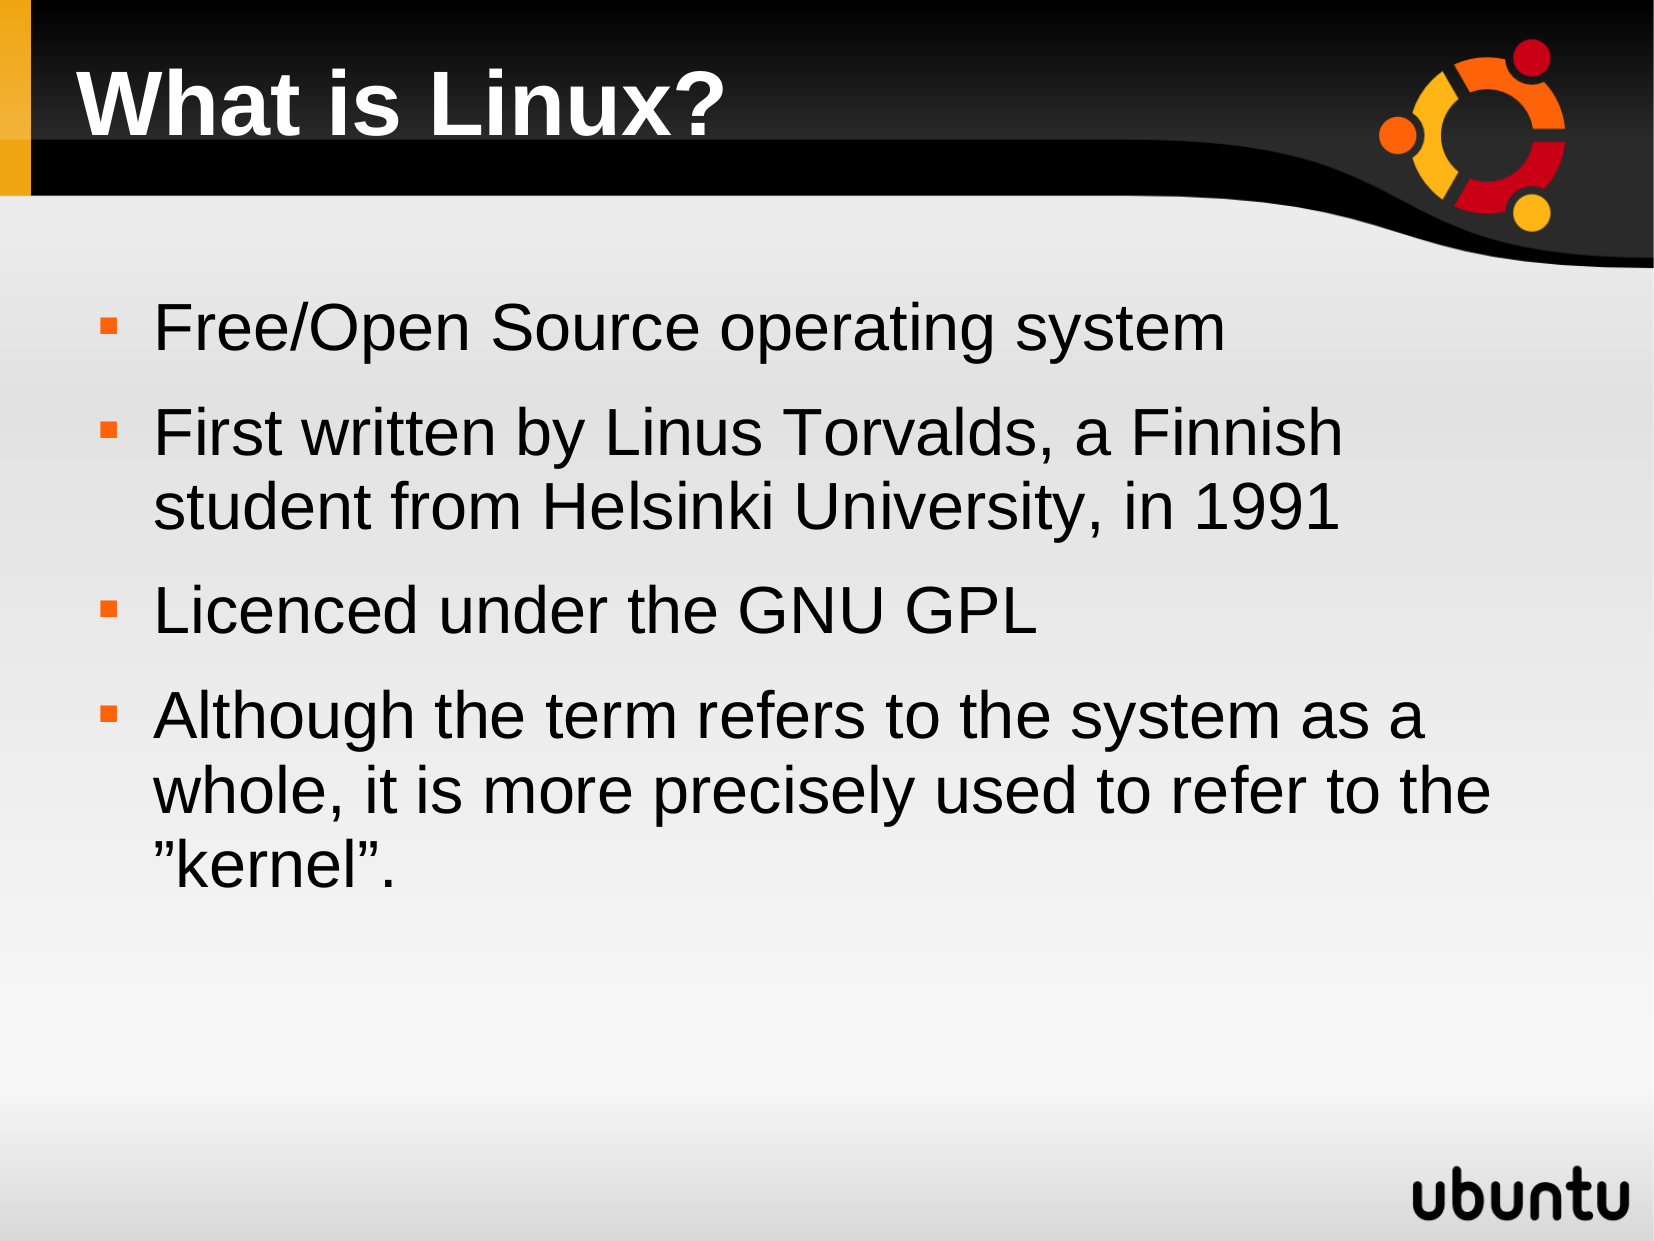

# What is Linux?
Free/Open Source operating system
First written by Linus Torvalds, a Finnish student from Helsinki University, in 1991
Licenced under the GNU GPL
Although the term refers to the system as a whole, it is more precisely used to refer to the ”kernel”.